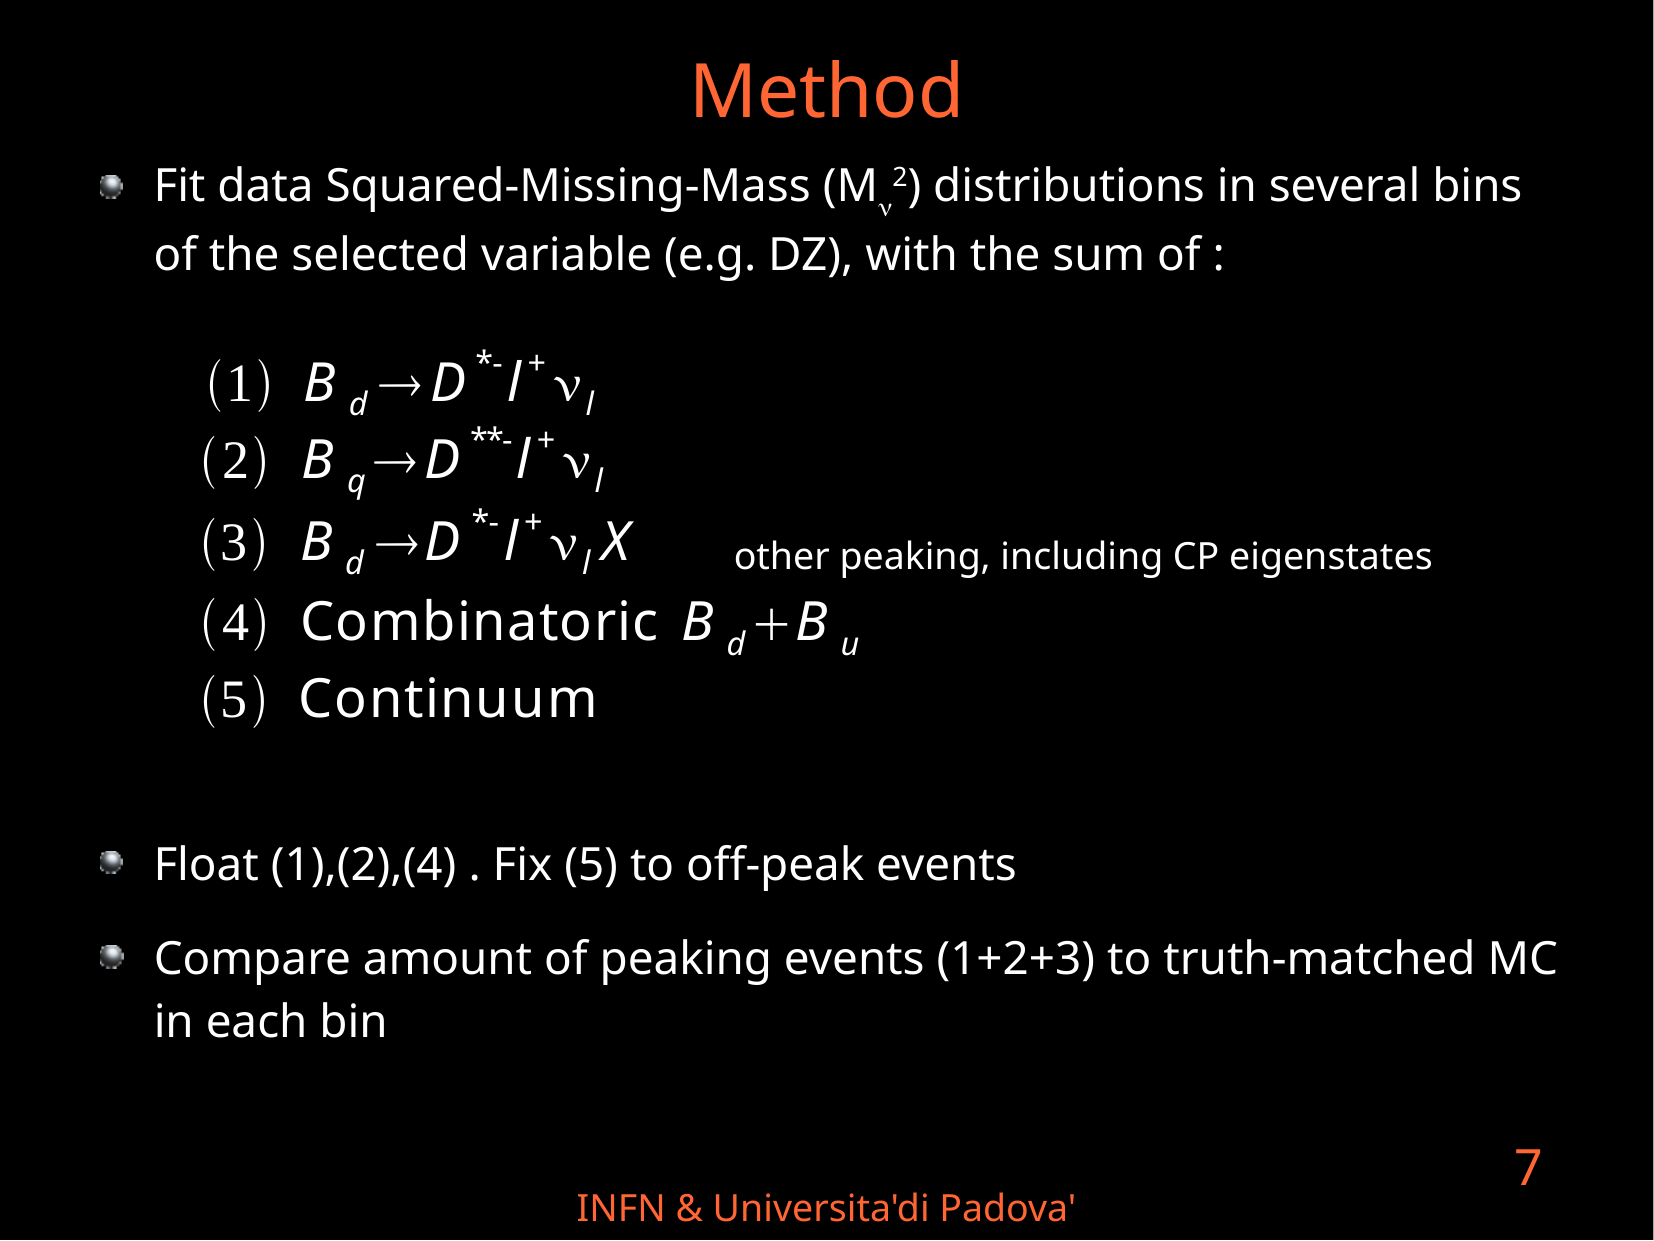

# Method
Fit data Squared-Missing-Mass (Mn2) distributions in several bins of the selected variable (e.g. DZ), with the sum of :
other peaking, including CP eigenstates
Float (1),(2),(4) . Fix (5) to off-peak events
Compare amount of peaking events (1+2+3) to truth-matched MC in each bin